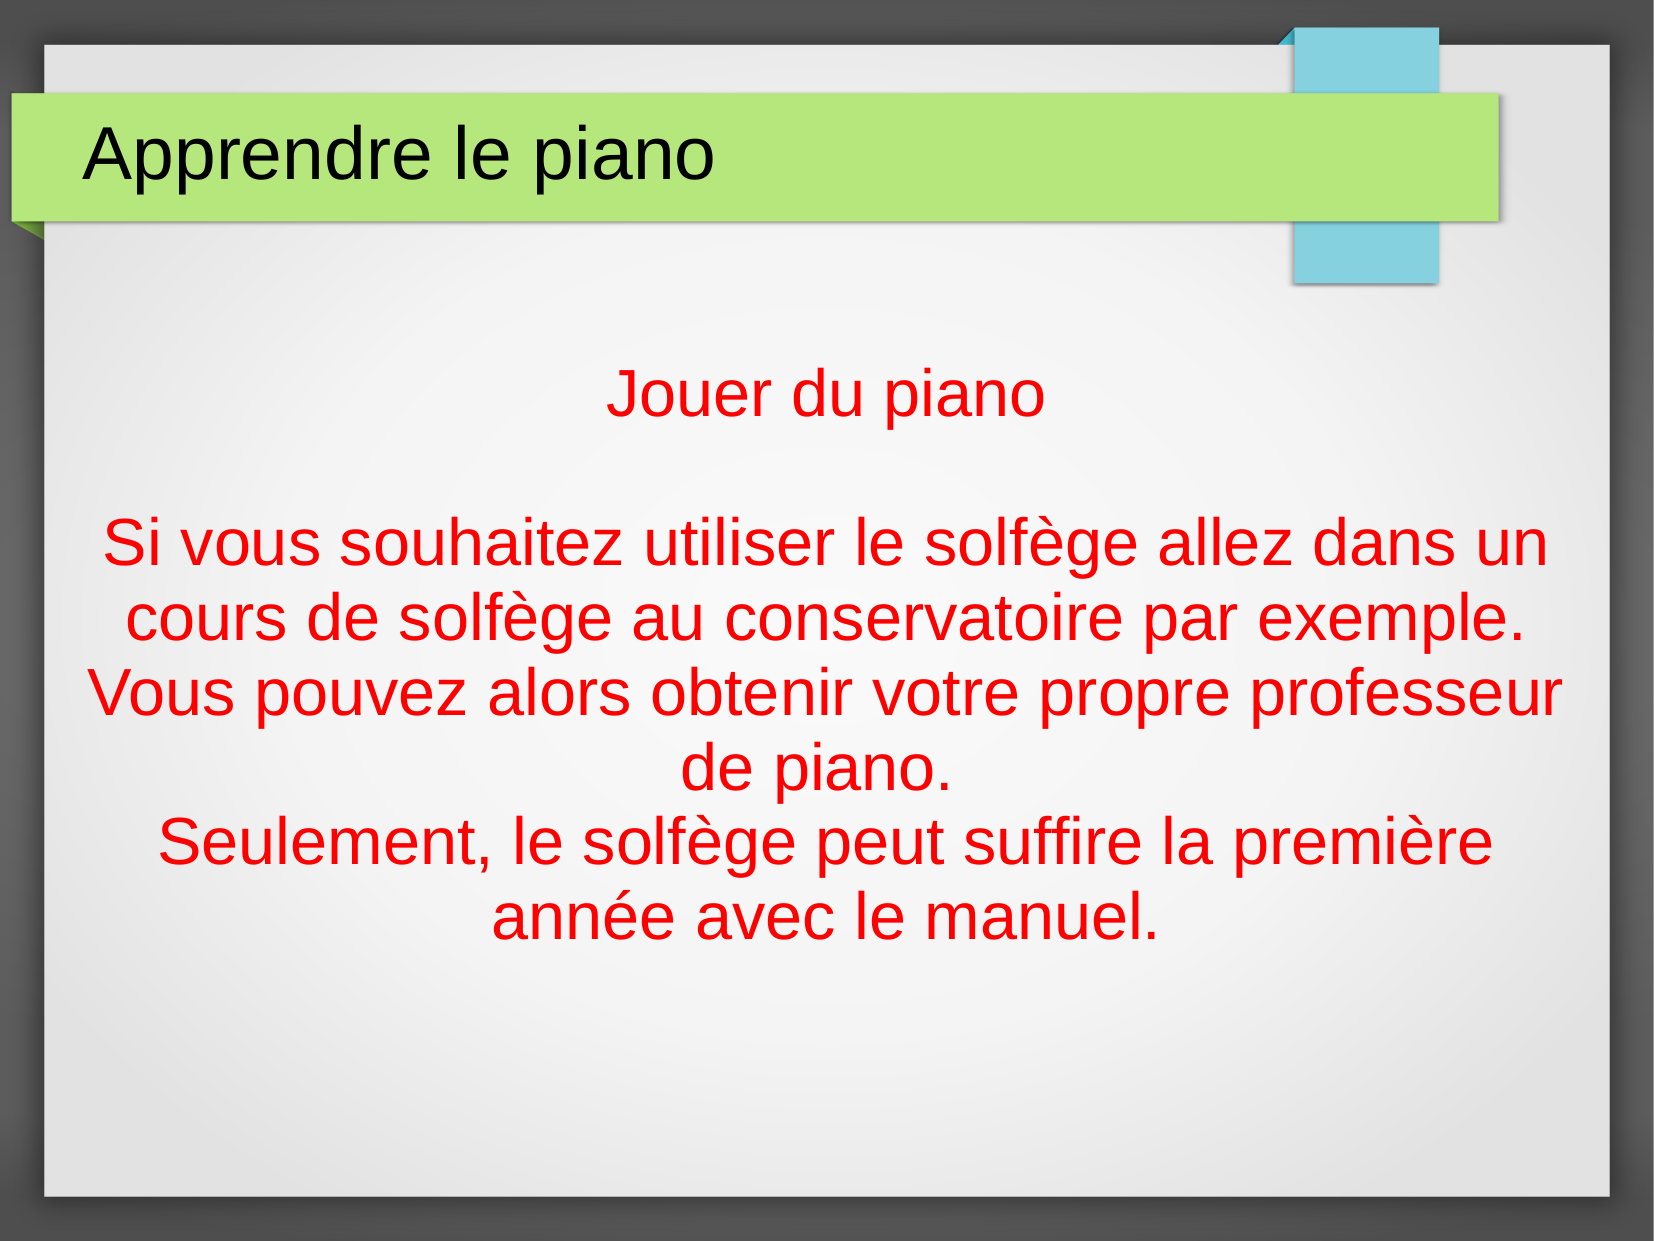

# Apprendre le piano
Jouer du piano
Si vous souhaitez utiliser le solfège allez dans un cours de solfège au conservatoire par exemple.
Vous pouvez alors obtenir votre propre professeur de piano.
Seulement, le solfège peut suffire la première année avec le manuel.